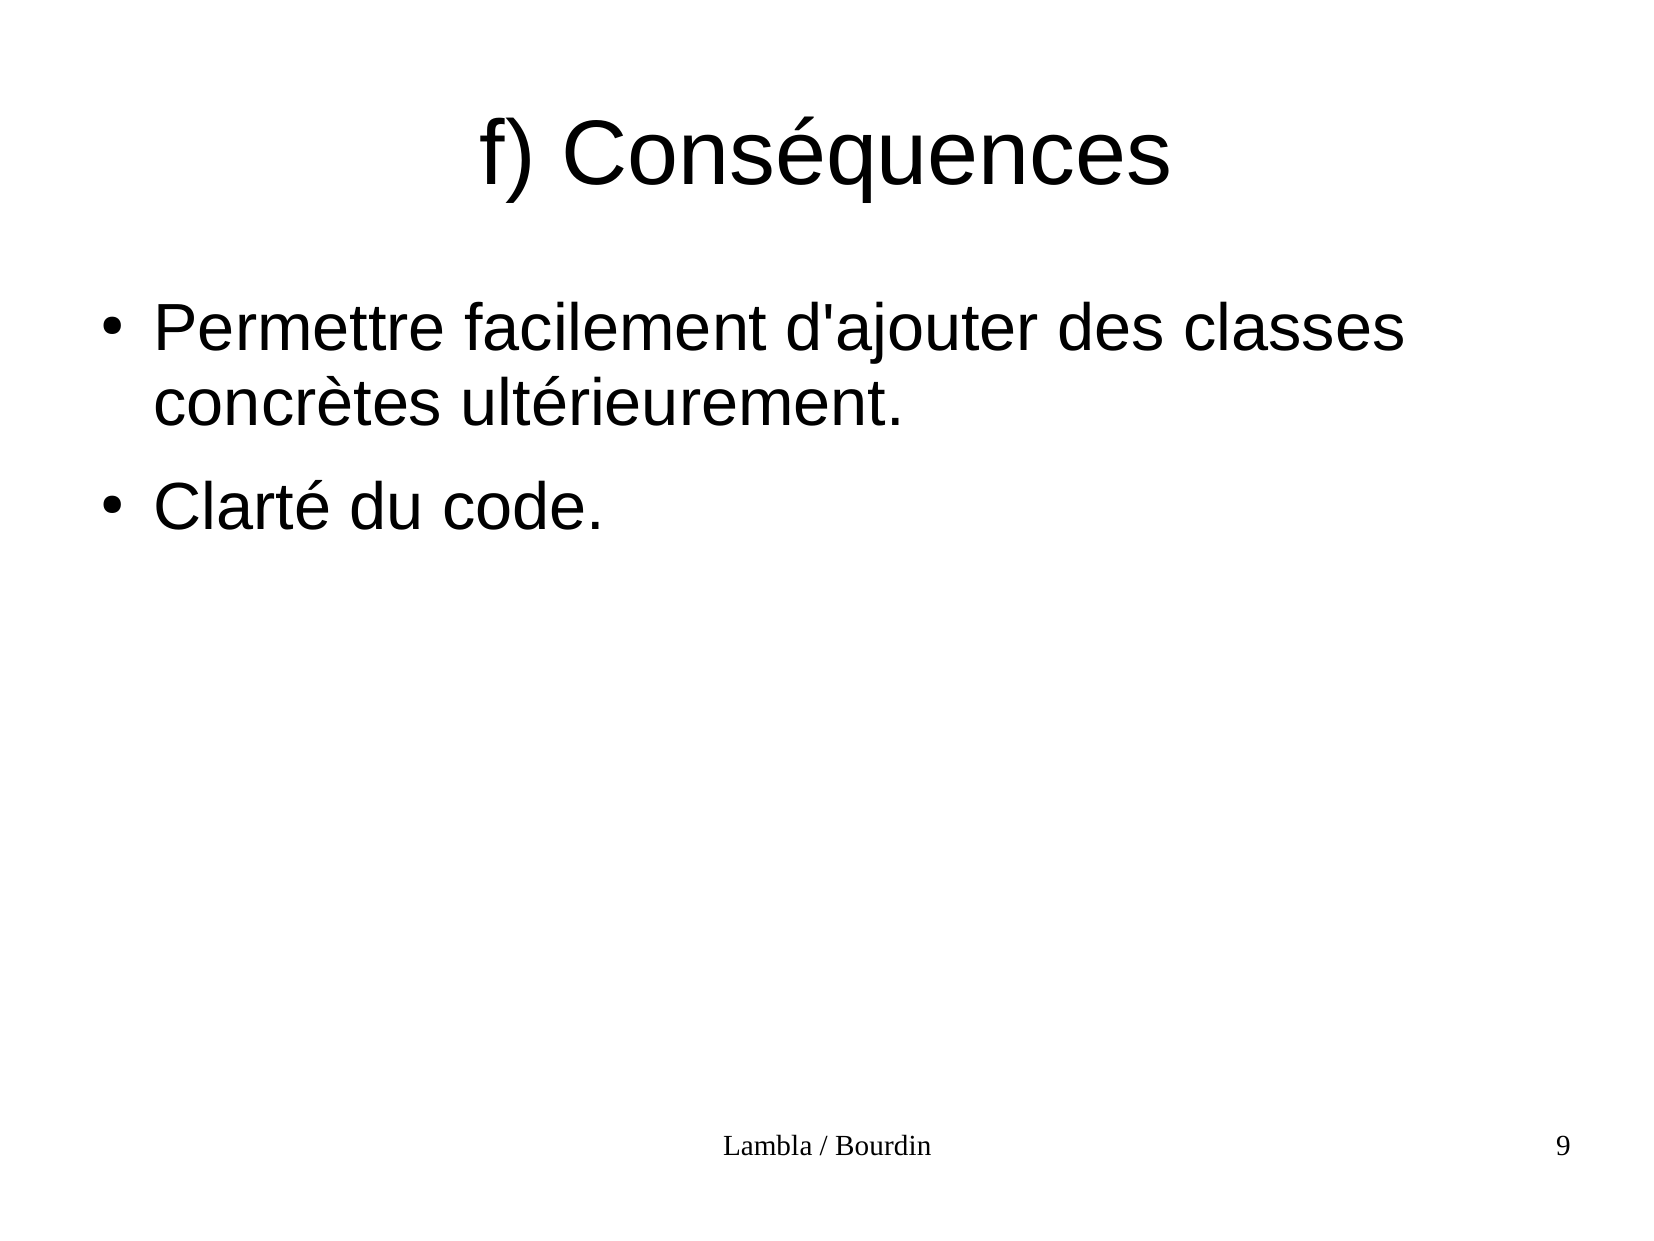

# f) Conséquences
Permettre facilement d'ajouter des classes concrètes ultérieurement.
Clarté du code.
Lambla / Bourdin
9